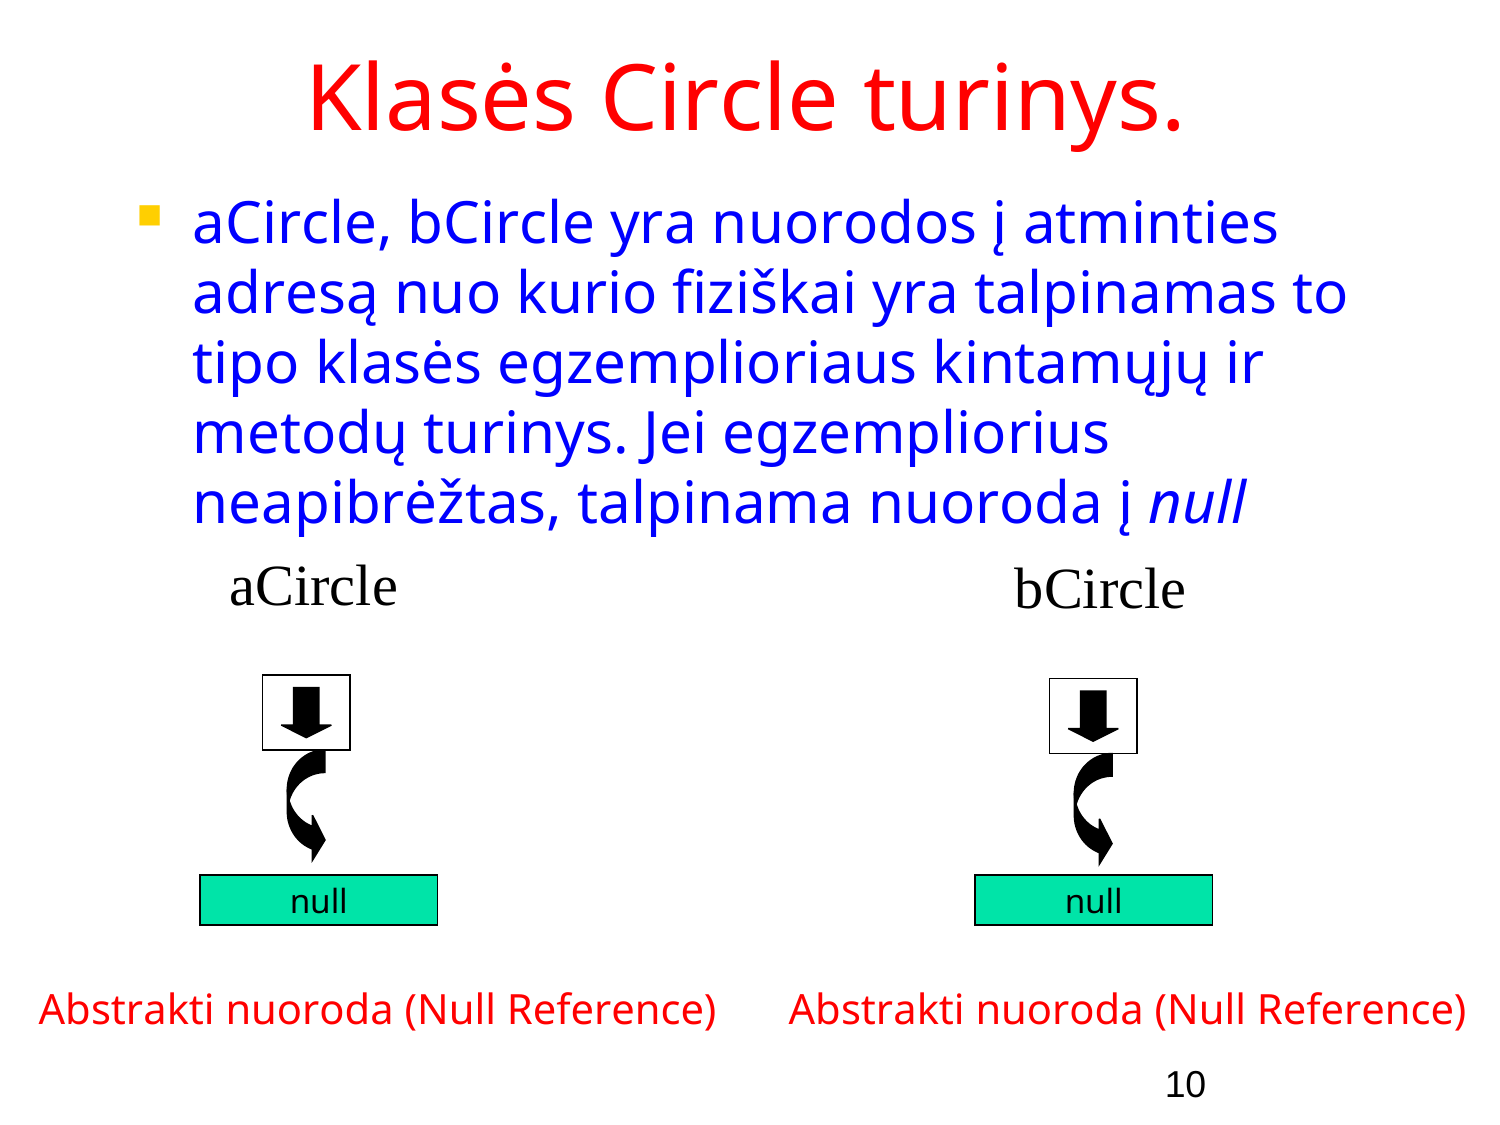

# Klasės Circle turinys.
aCircle, bCircle yra nuorodos į atminties adresą nuo kurio fiziškai yra talpinamas to tipo klasės egzemplioriaus kintamųjų ir metodų turinys. Jei egzempliorius neapibrėžtas, talpinama nuoroda į null
aCircle
bCircle
null
null
Abstrakti nuoroda (Null Reference)
Abstrakti nuoroda (Null Reference)
10